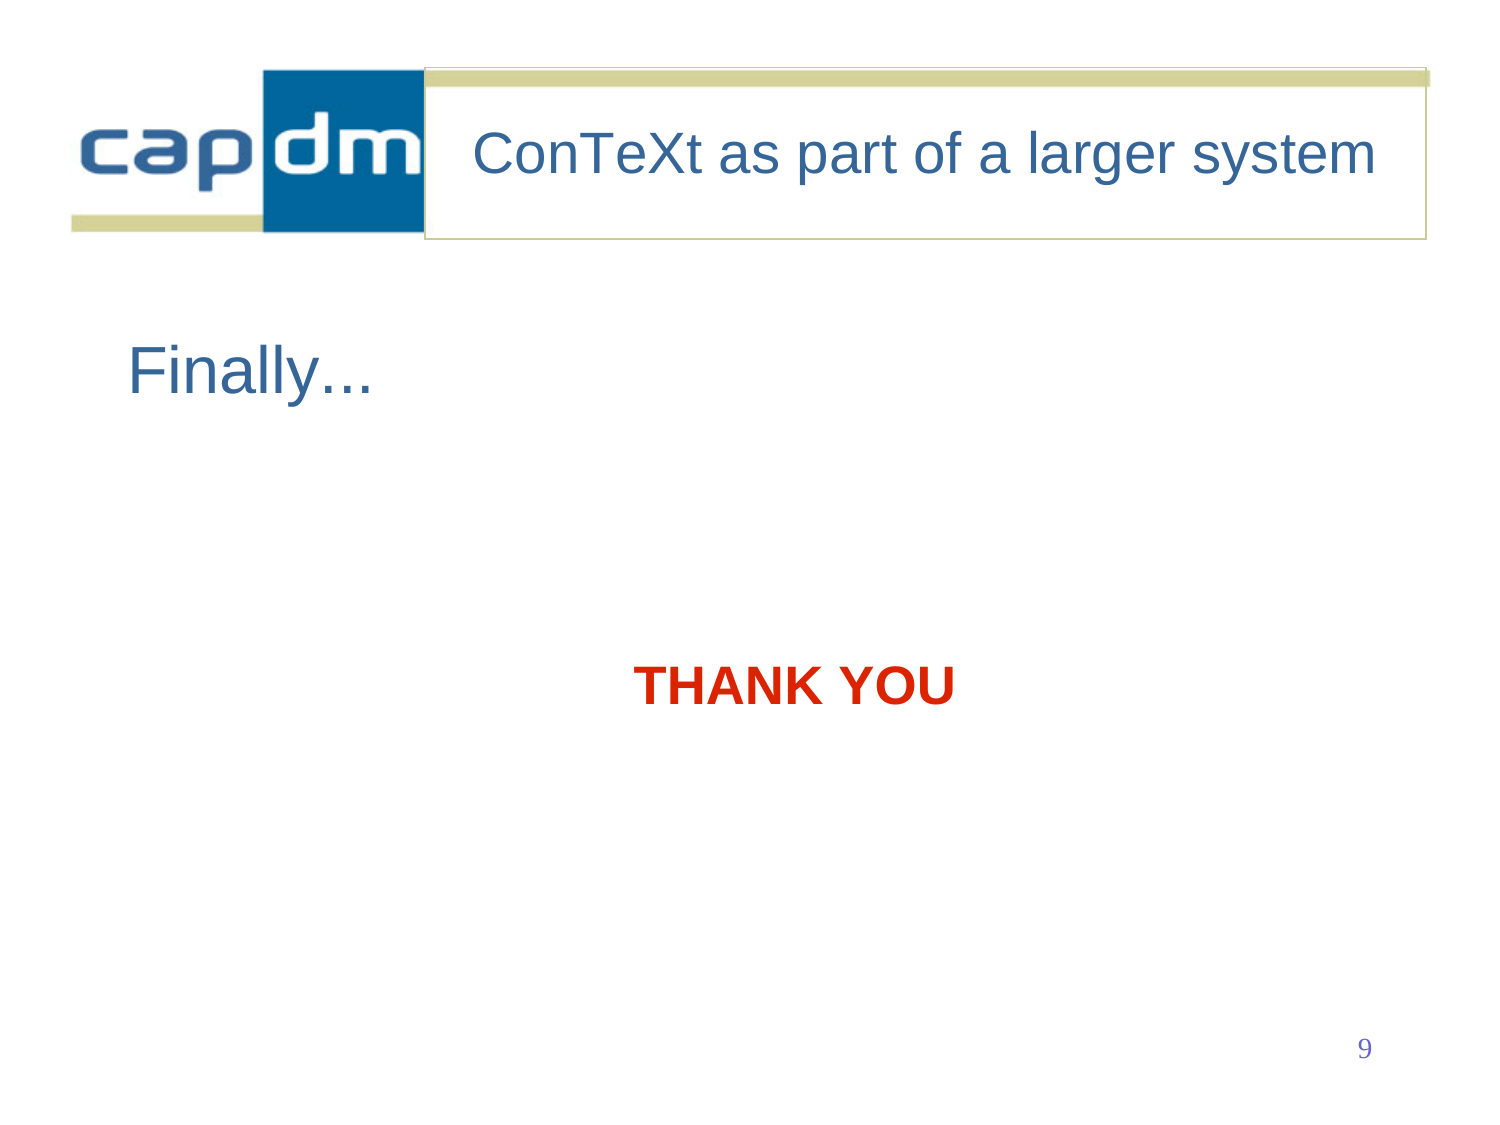

# ConTeXt as part of a larger system
Finally...
 THANK YOU
9